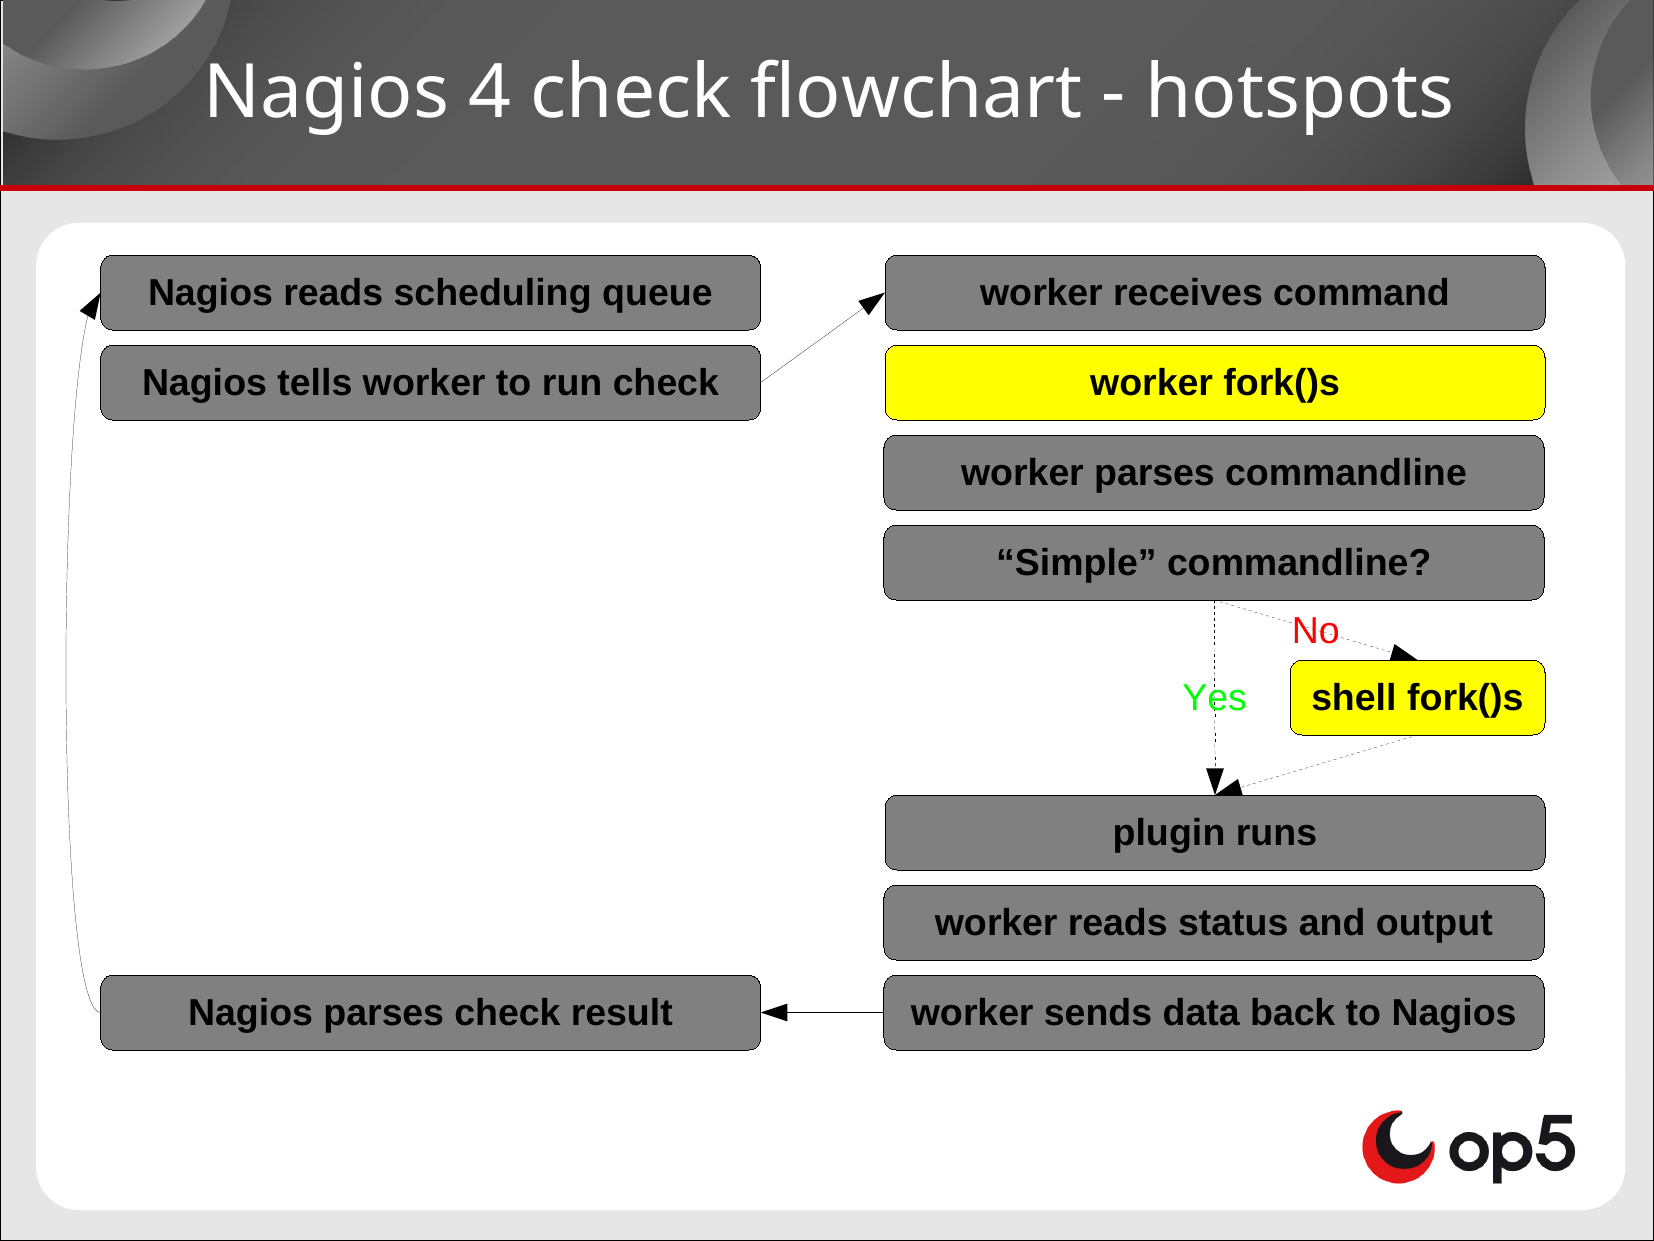

# Nagios 4 check flowchart - hotspots
Nagios reads scheduling queue
worker receives command
Nagios tells worker to run check
worker fork()s
worker parses commandline
“Simple” commandline?
shell fork()s
plugin runs
worker reads status and output
Nagios parses check result
worker sends data back to Nagios